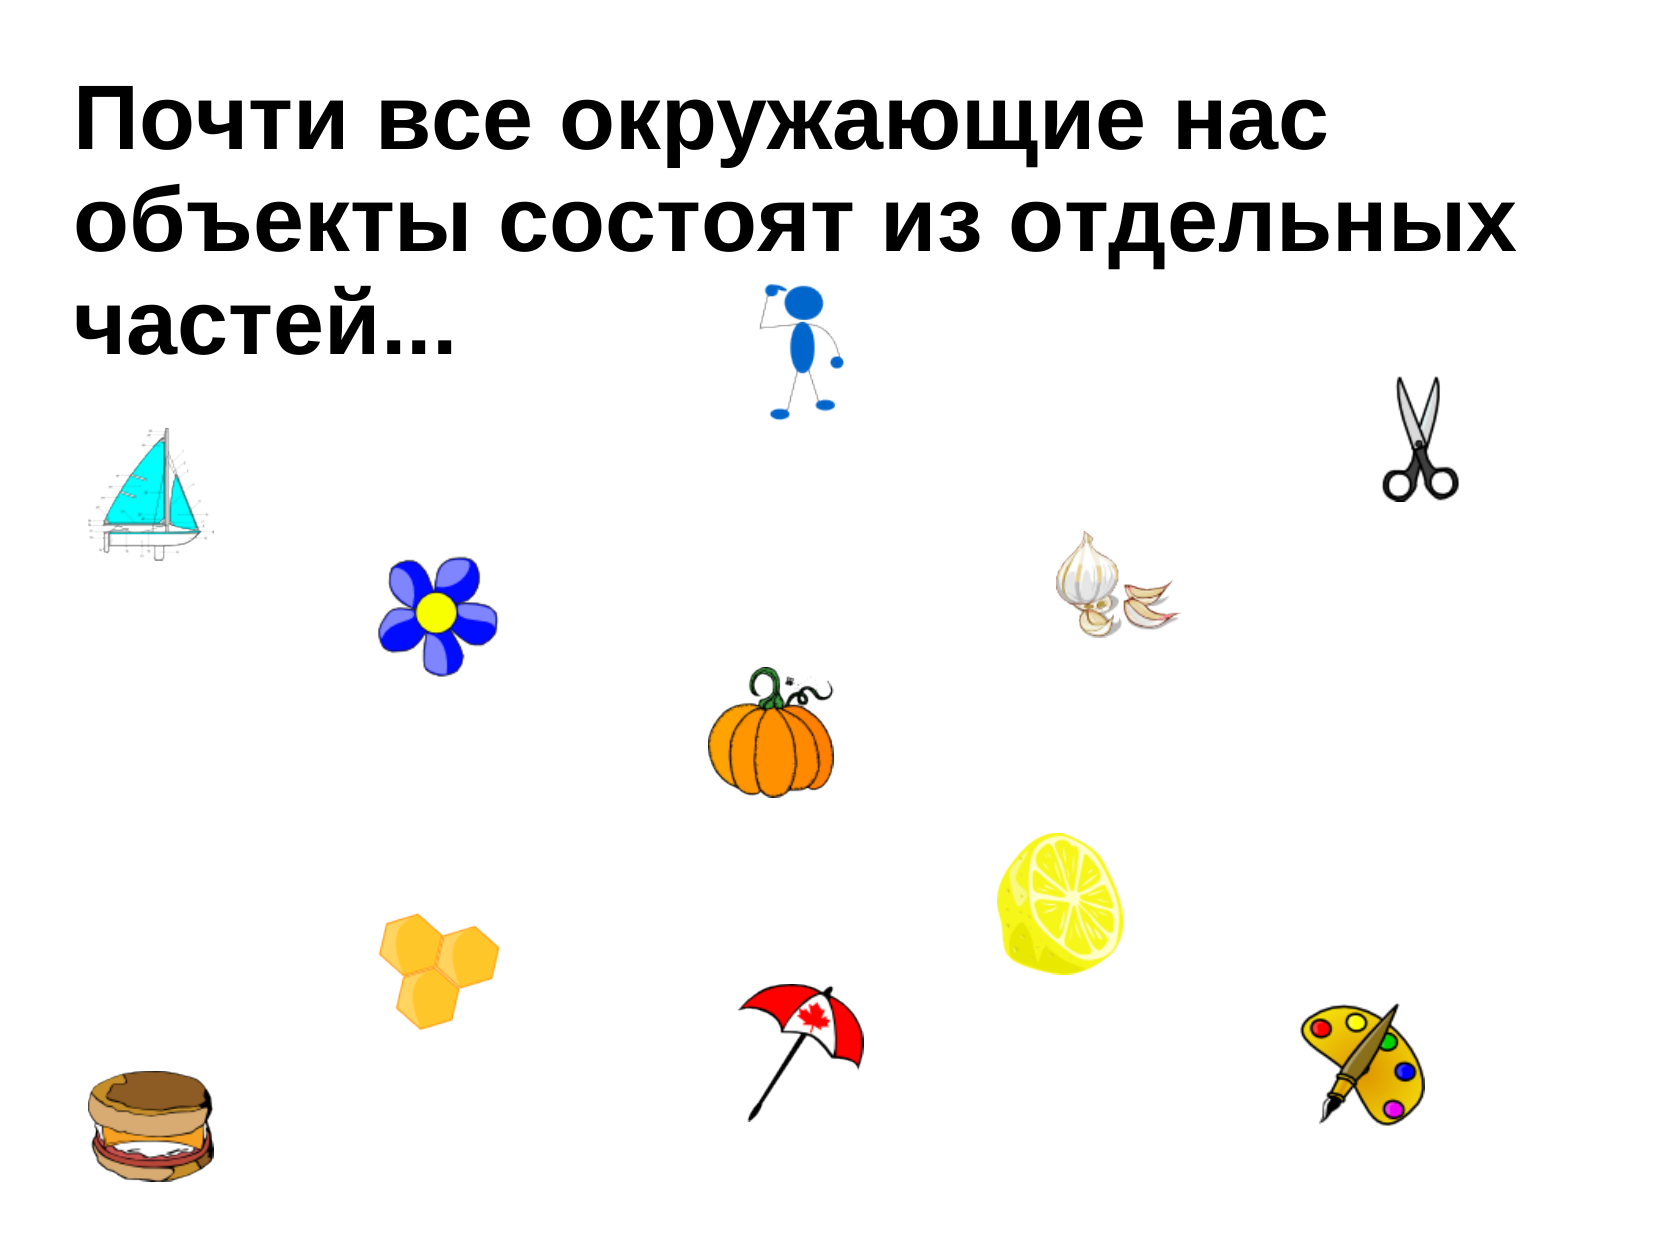

Почти все окружающие нас объекты состоят из отдельных частей...